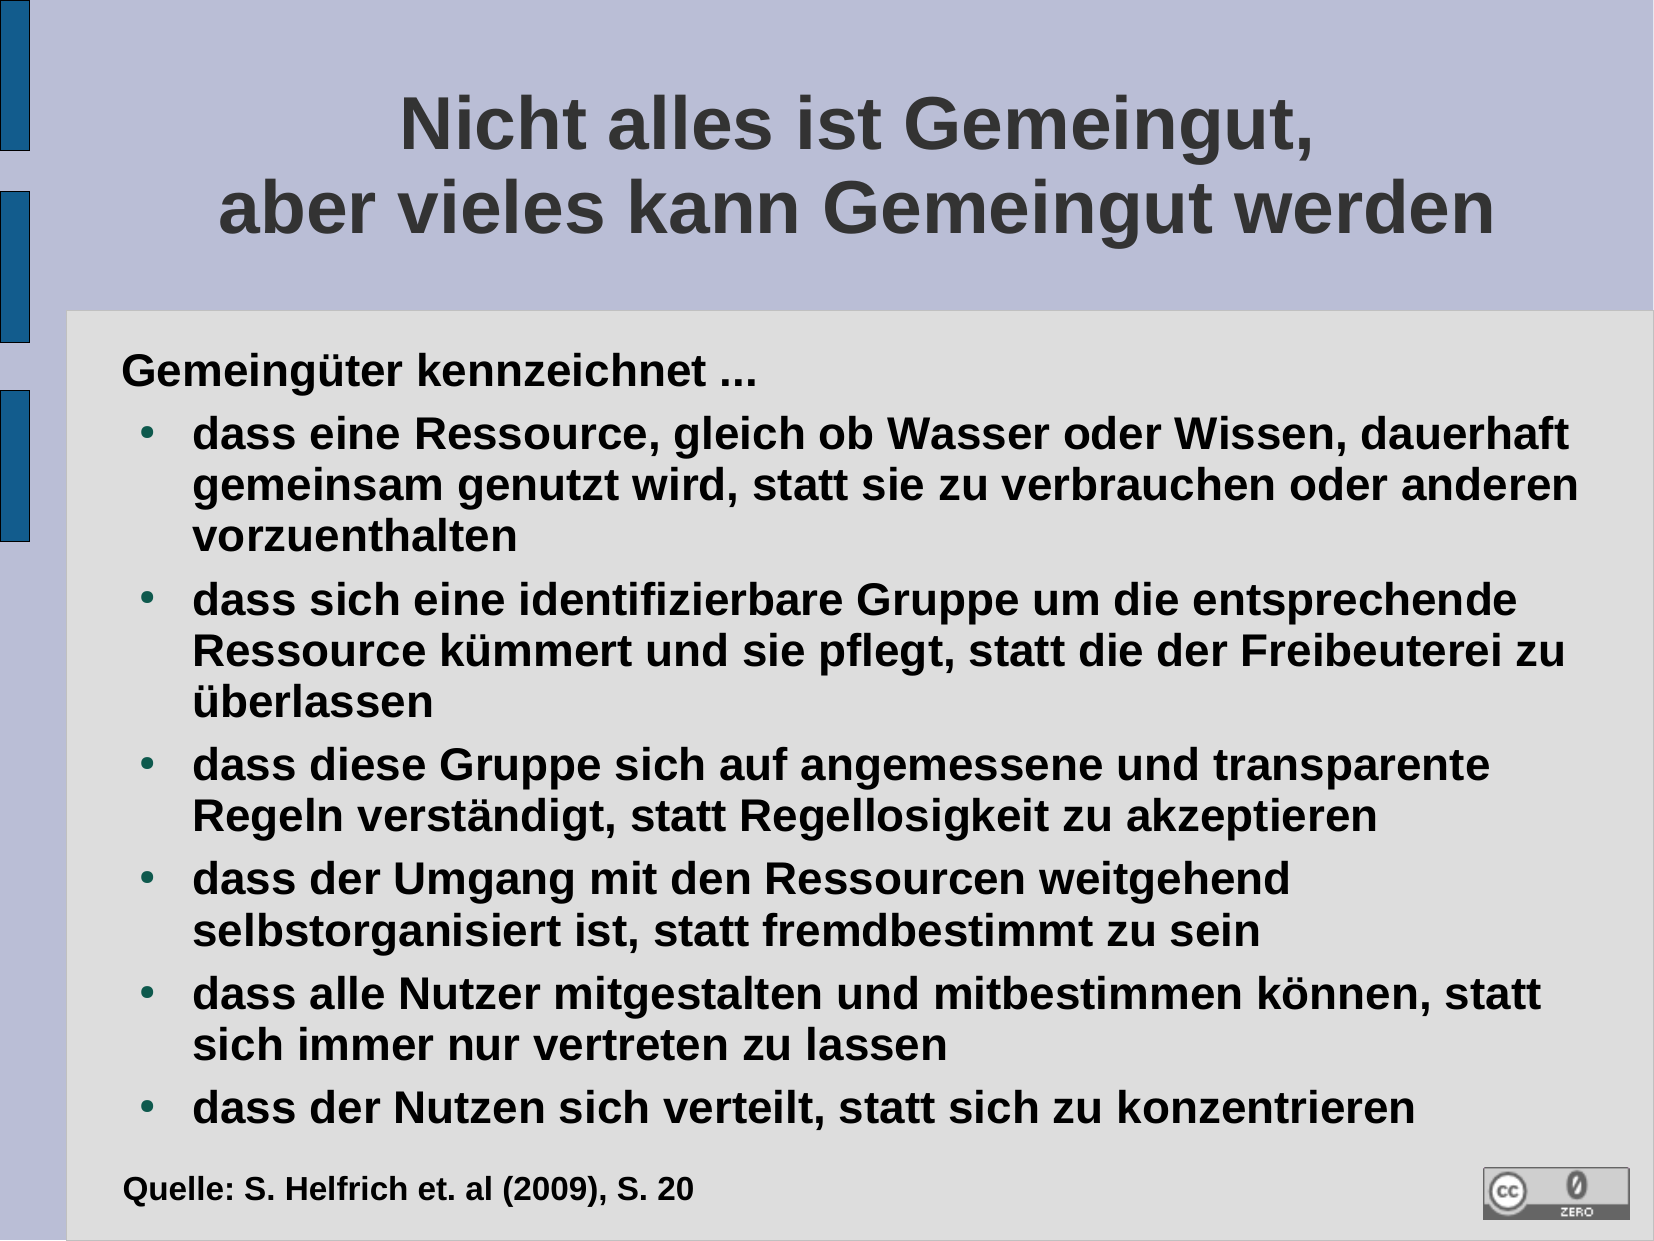

# Nicht alles ist Gemeingut, aber vieles kann Gemeingut werden
Gemeingüter kennzeichnet ...
dass eine Ressource, gleich ob Wasser oder Wissen, dauerhaft gemeinsam genutzt wird, statt sie zu verbrauchen oder anderen vorzuenthalten
dass sich eine identifizierbare Gruppe um die entsprechende Ressource kümmert und sie pflegt, statt die der Freibeuterei zu überlassen
dass diese Gruppe sich auf angemessene und transparente Regeln verständigt, statt Regellosigkeit zu akzeptieren
dass der Umgang mit den Ressourcen weitgehend selbstorganisiert ist, statt fremdbestimmt zu sein
dass alle Nutzer mitgestalten und mitbestimmen können, statt sich immer nur vertreten zu lassen
dass der Nutzen sich verteilt, statt sich zu konzentrieren
Quelle: S. Helfrich et. al (2009), S. 20